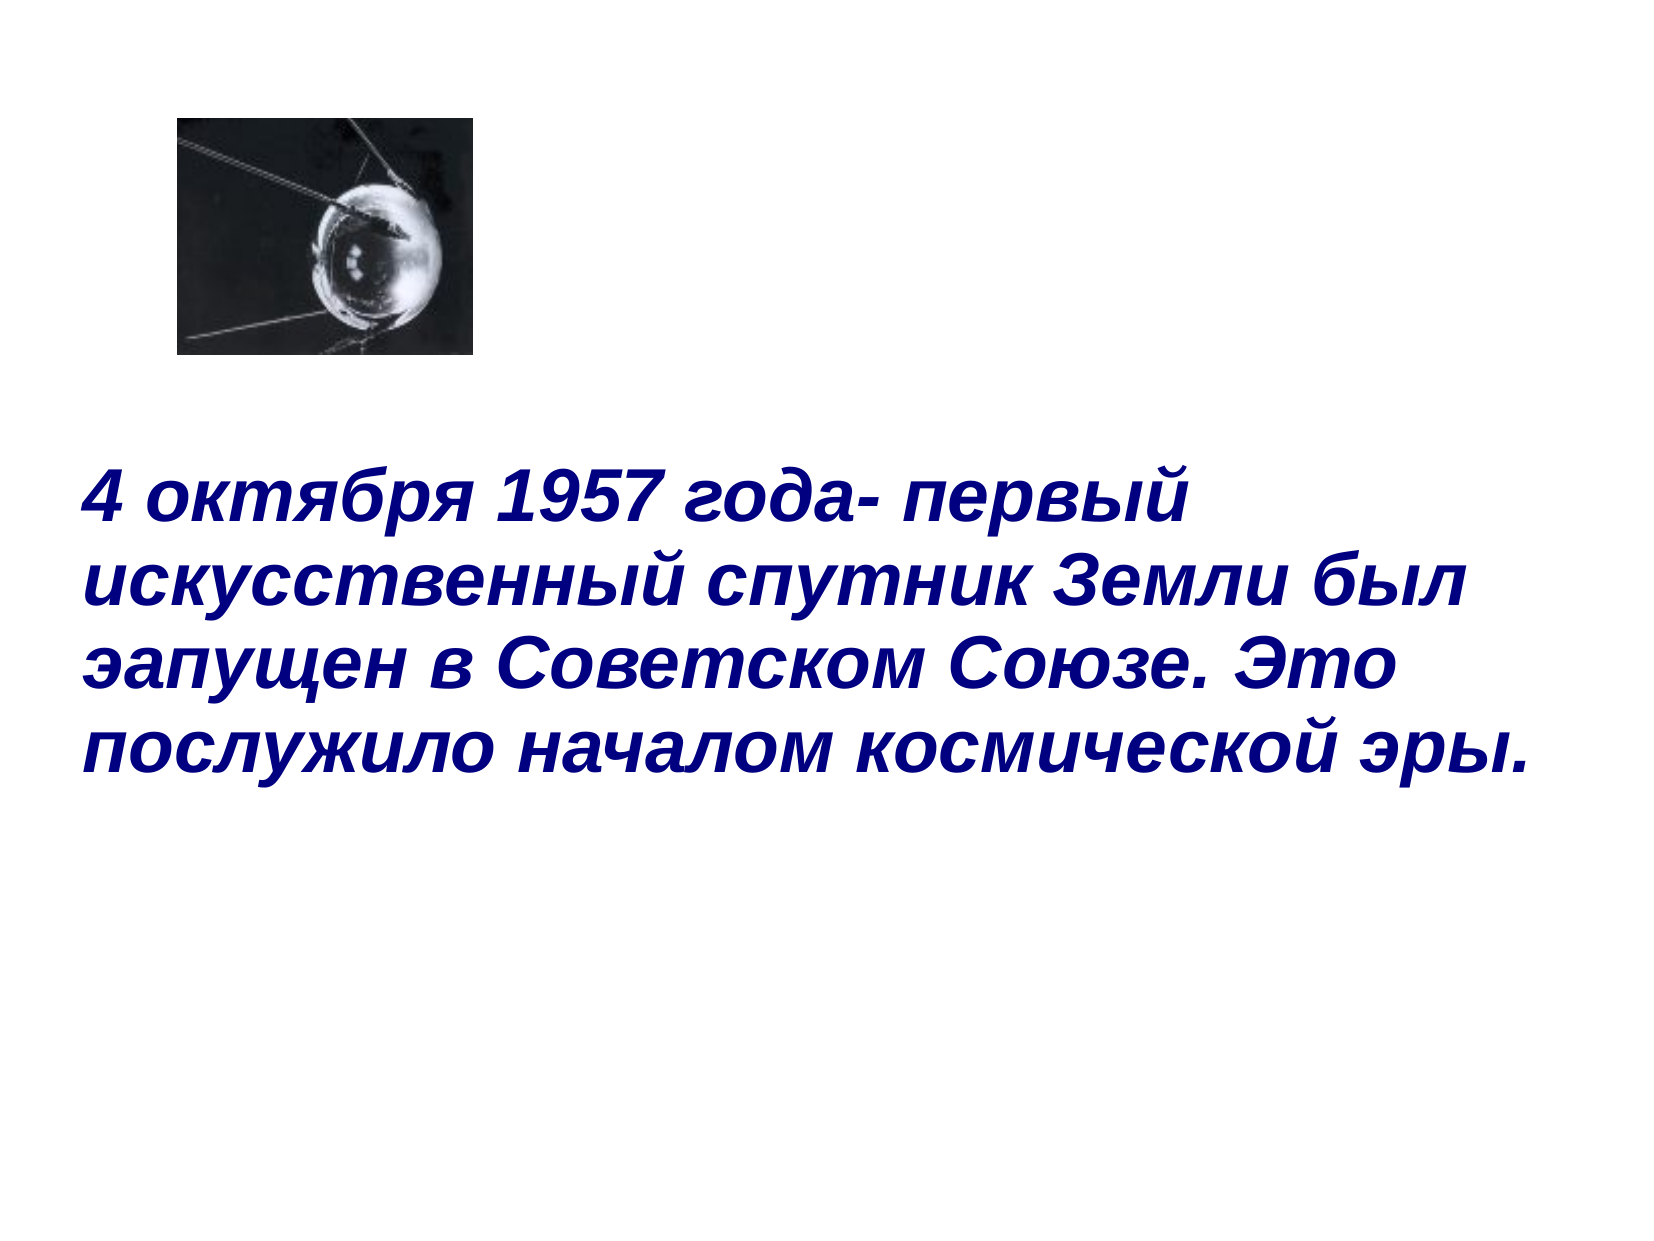

# 4 октября 1957 года- первый искусственный спутник Земли был эапущен в Советском Союзе. Это послужило началом космической эры.